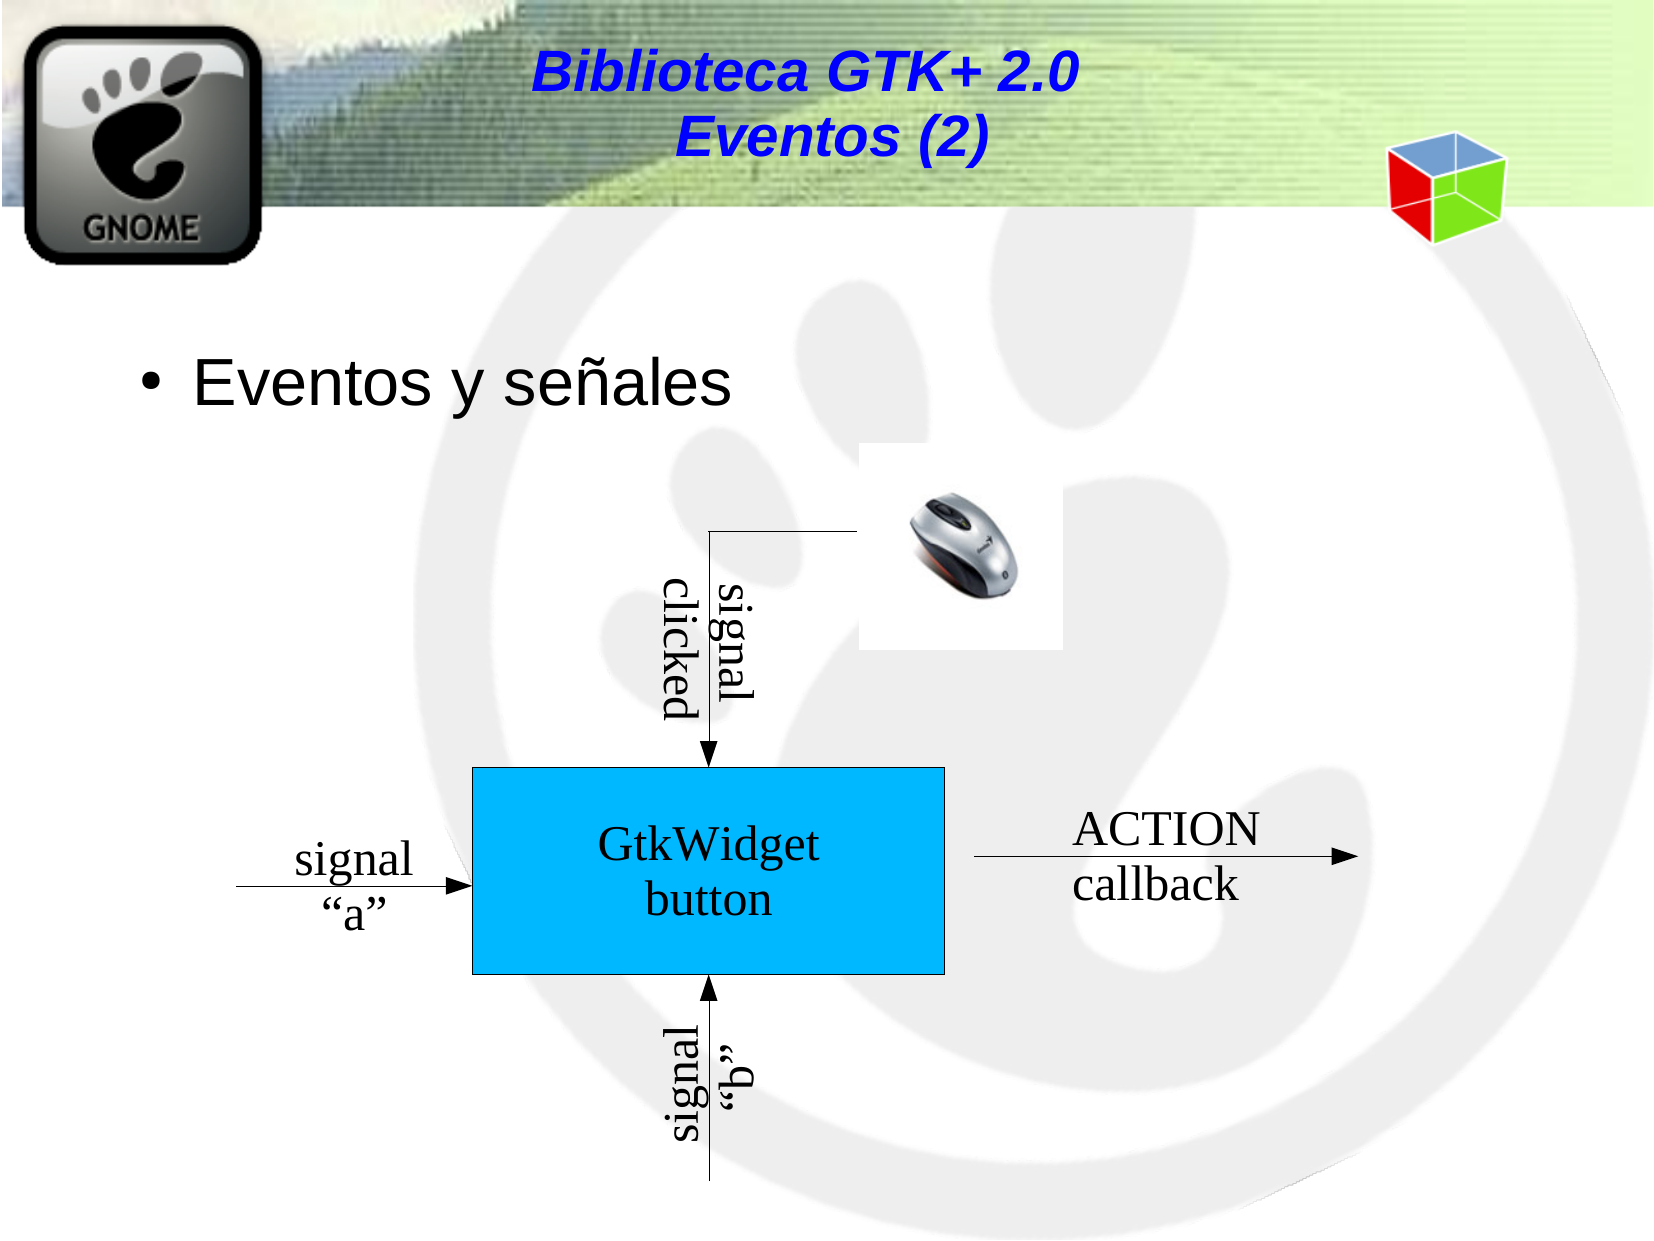

# Biblioteca GTK+ 2.0 Eventos (2)
Eventos y señales
signal
clicked
GtkWidget
button
ACTION
callback
signal
“a”
signal
“b”